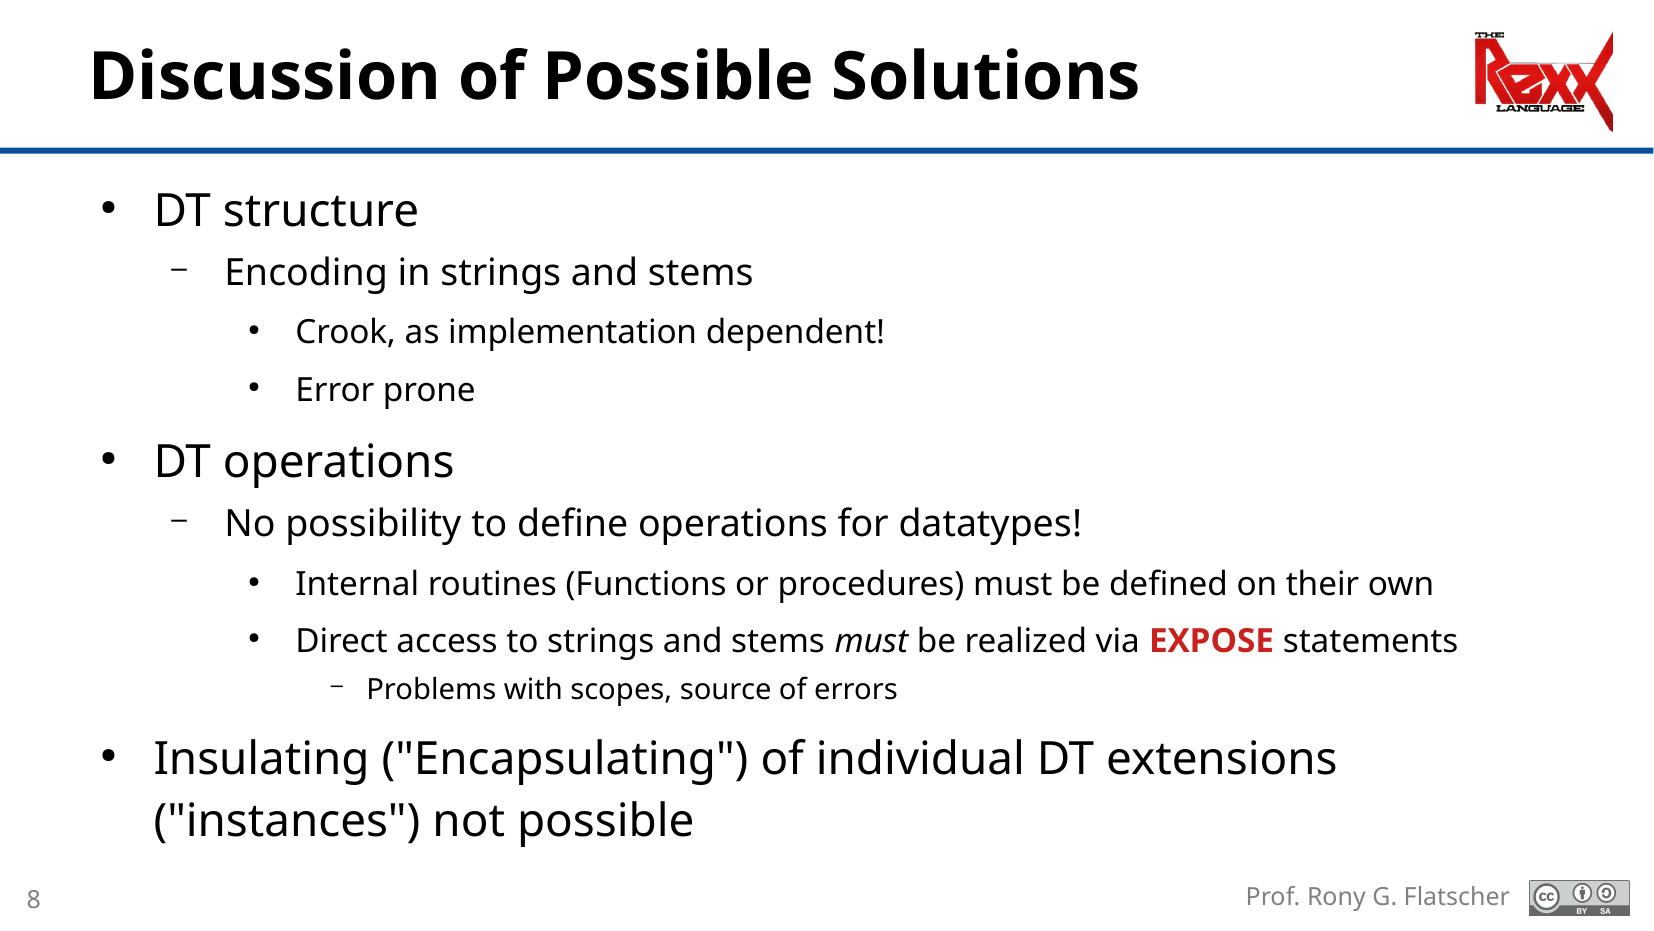

# Discussion of Possible Solutions
DT structure
Encoding in strings and stems
Crook, as implementation dependent!
Error prone
DT operations
No possibility to define operations for datatypes!
Internal routines (Functions or procedures) must be defined on their own
Direct access to strings and stems must be realized via EXPOSE statements
Problems with scopes, source of errors
Insulating ("Encapsulating") of individual DT extensions ("instances") not possible